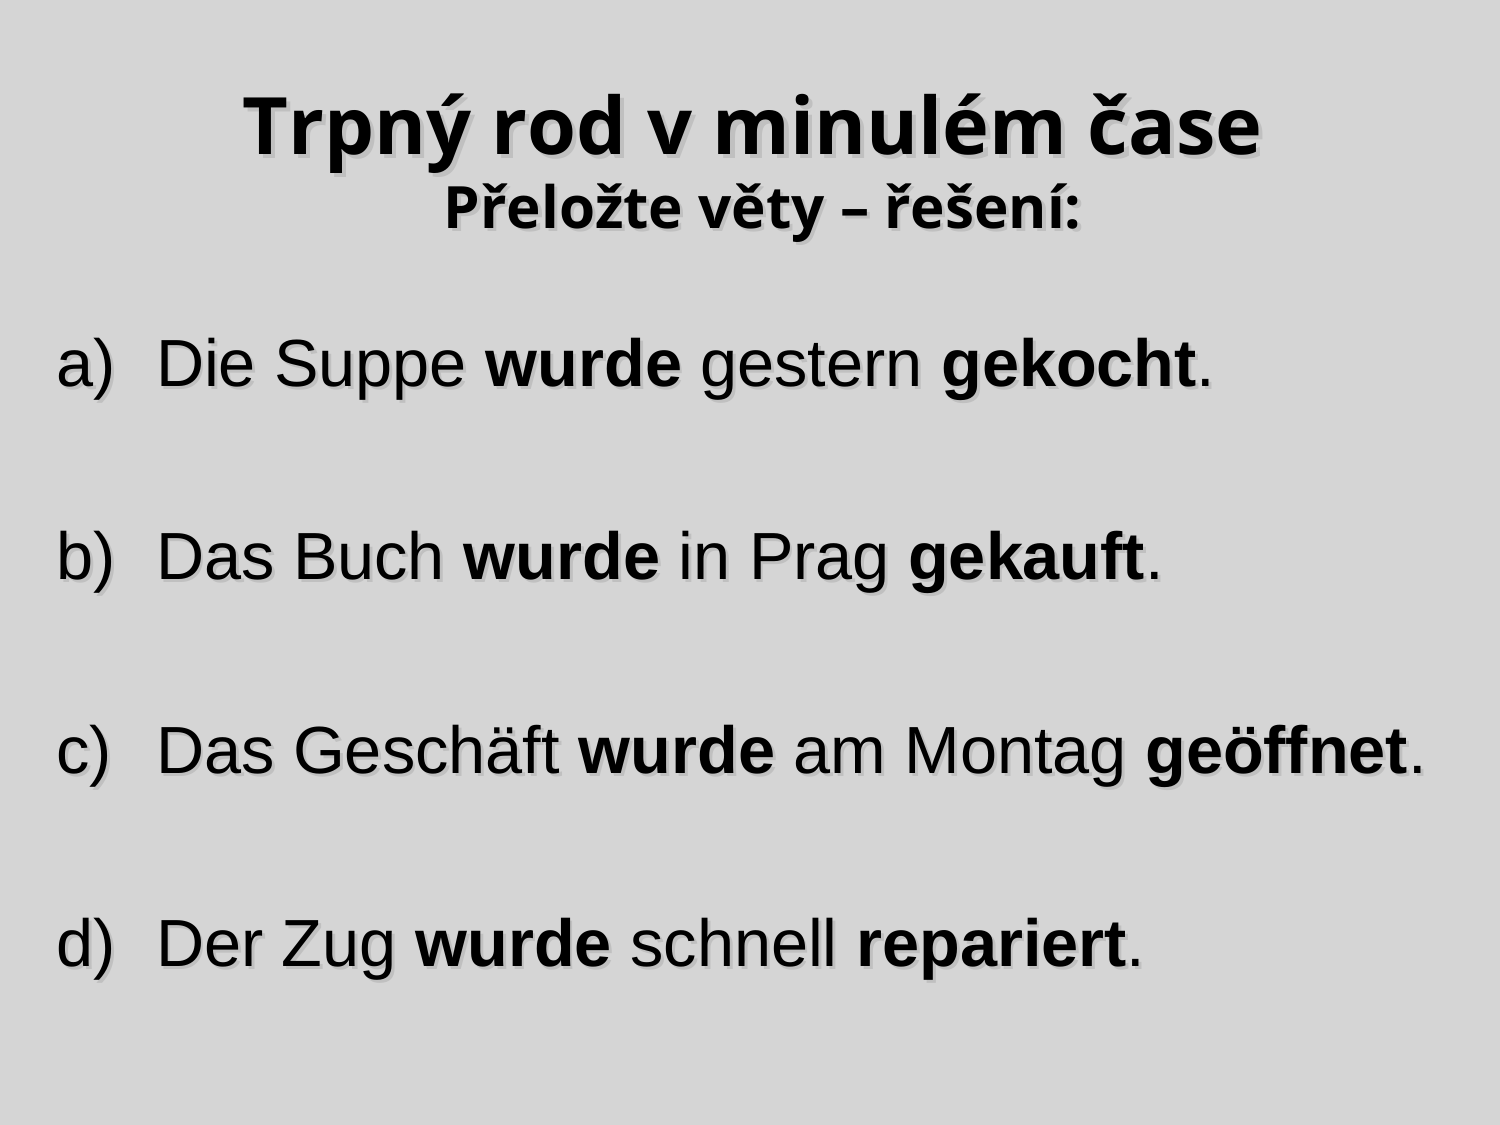

# Trpný rod v minulém čase Přeložte věty – řešení:
Die Suppe wurde gestern gekocht.
Das Buch wurde in Prag gekauft.
Das Geschäft wurde am Montag geöffnet.
Der Zug wurde schnell repariert.